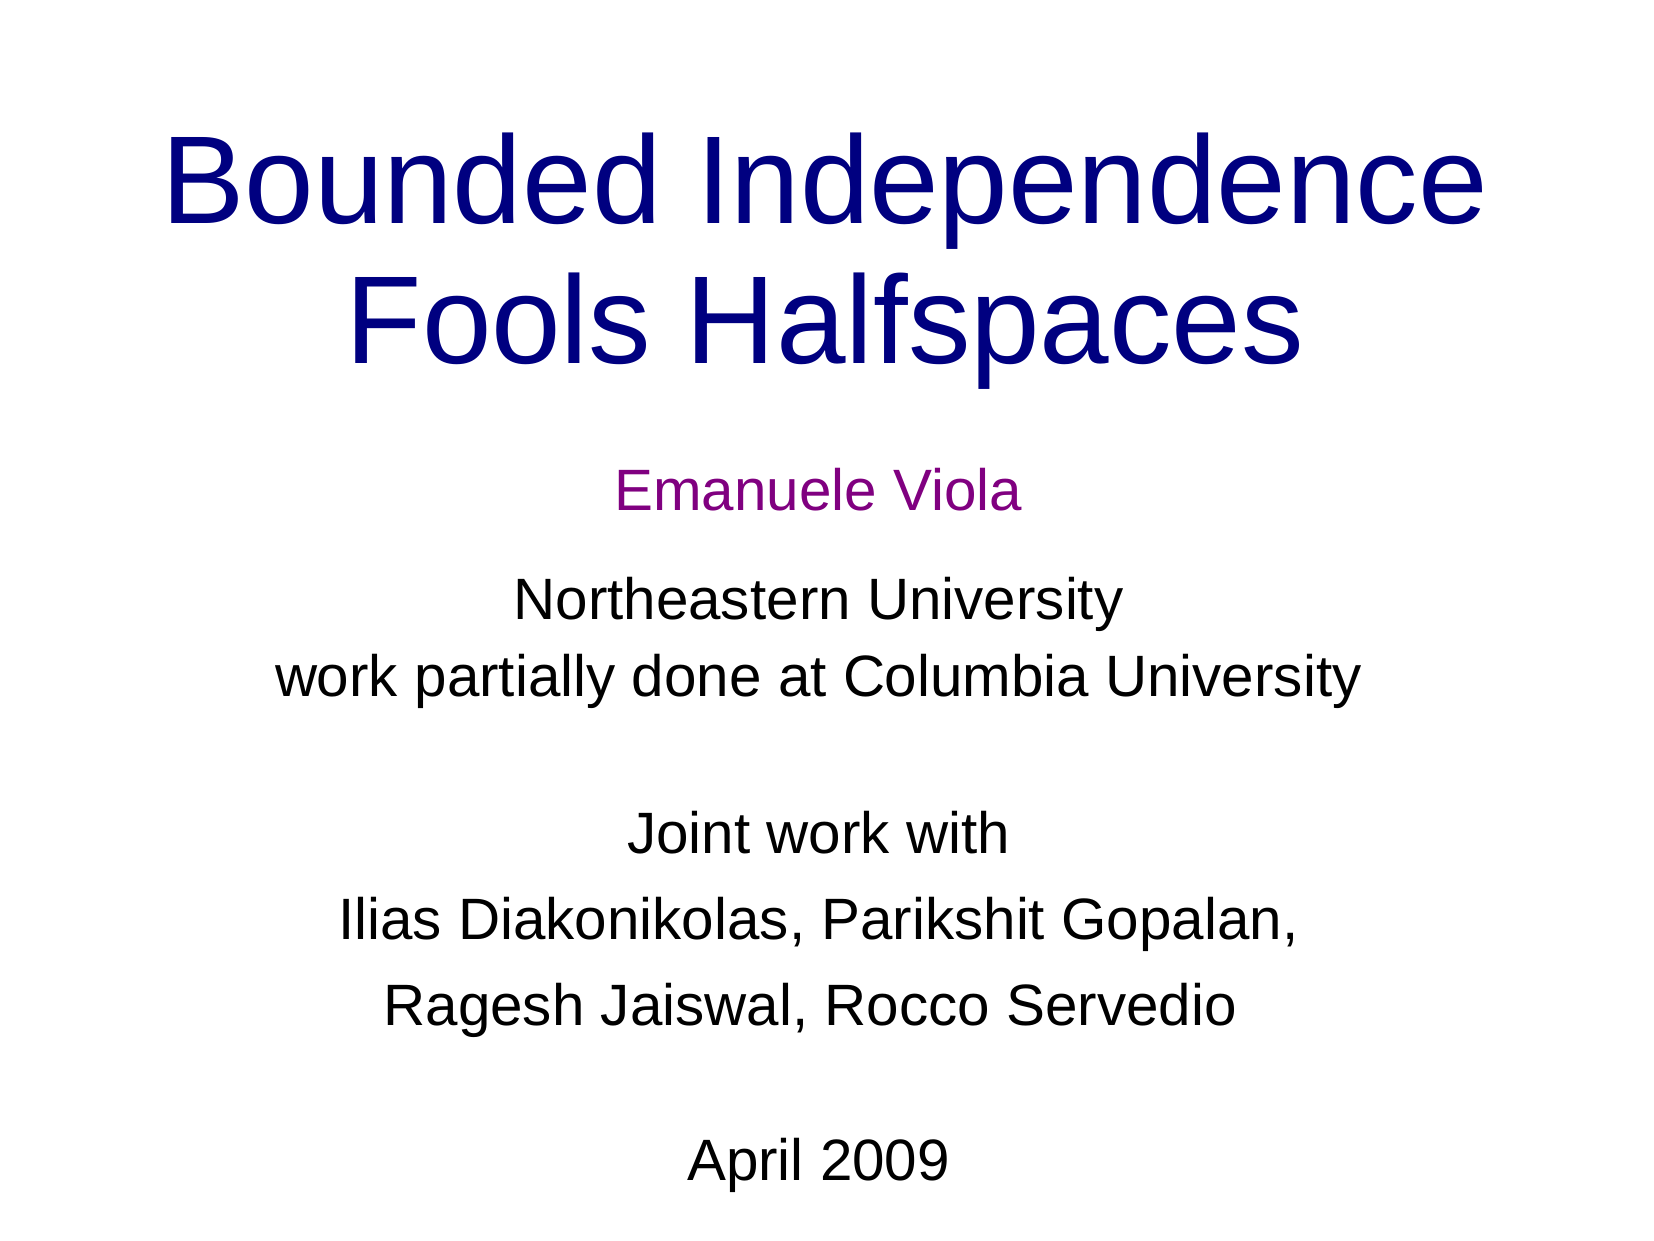

# Bounded Independence Fools Halfspaces
Emanuele Viola
Northeastern University
work partially done at Columbia University
Joint work with
Ilias Diakonikolas, Parikshit Gopalan,
Ragesh Jaiswal, Rocco Servedio
April 2009